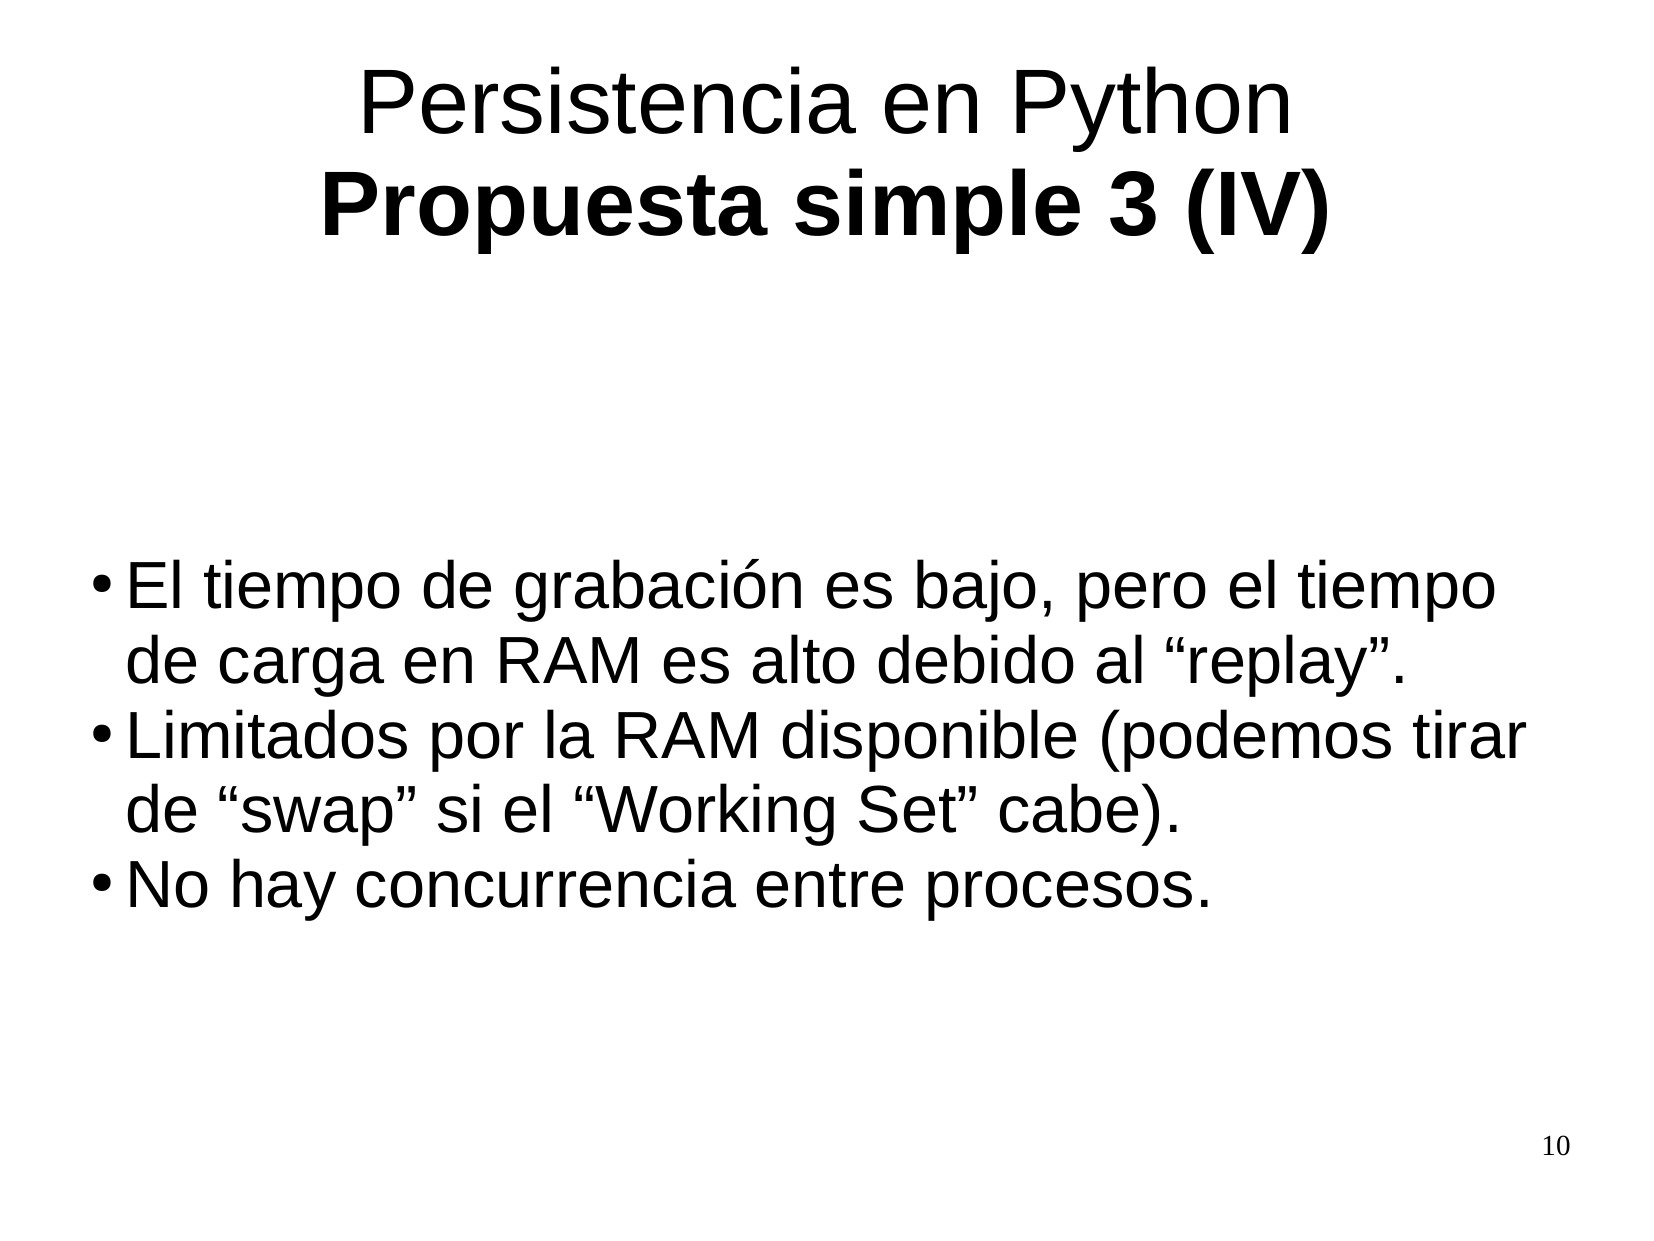

# Persistencia en Python Propuesta simple 3 (IV)
El tiempo de grabación es bajo, pero el tiempo de carga en RAM es alto debido al “replay”.
Limitados por la RAM disponible (podemos tirar de “swap” si el “Working Set” cabe).
No hay concurrencia entre procesos.
10